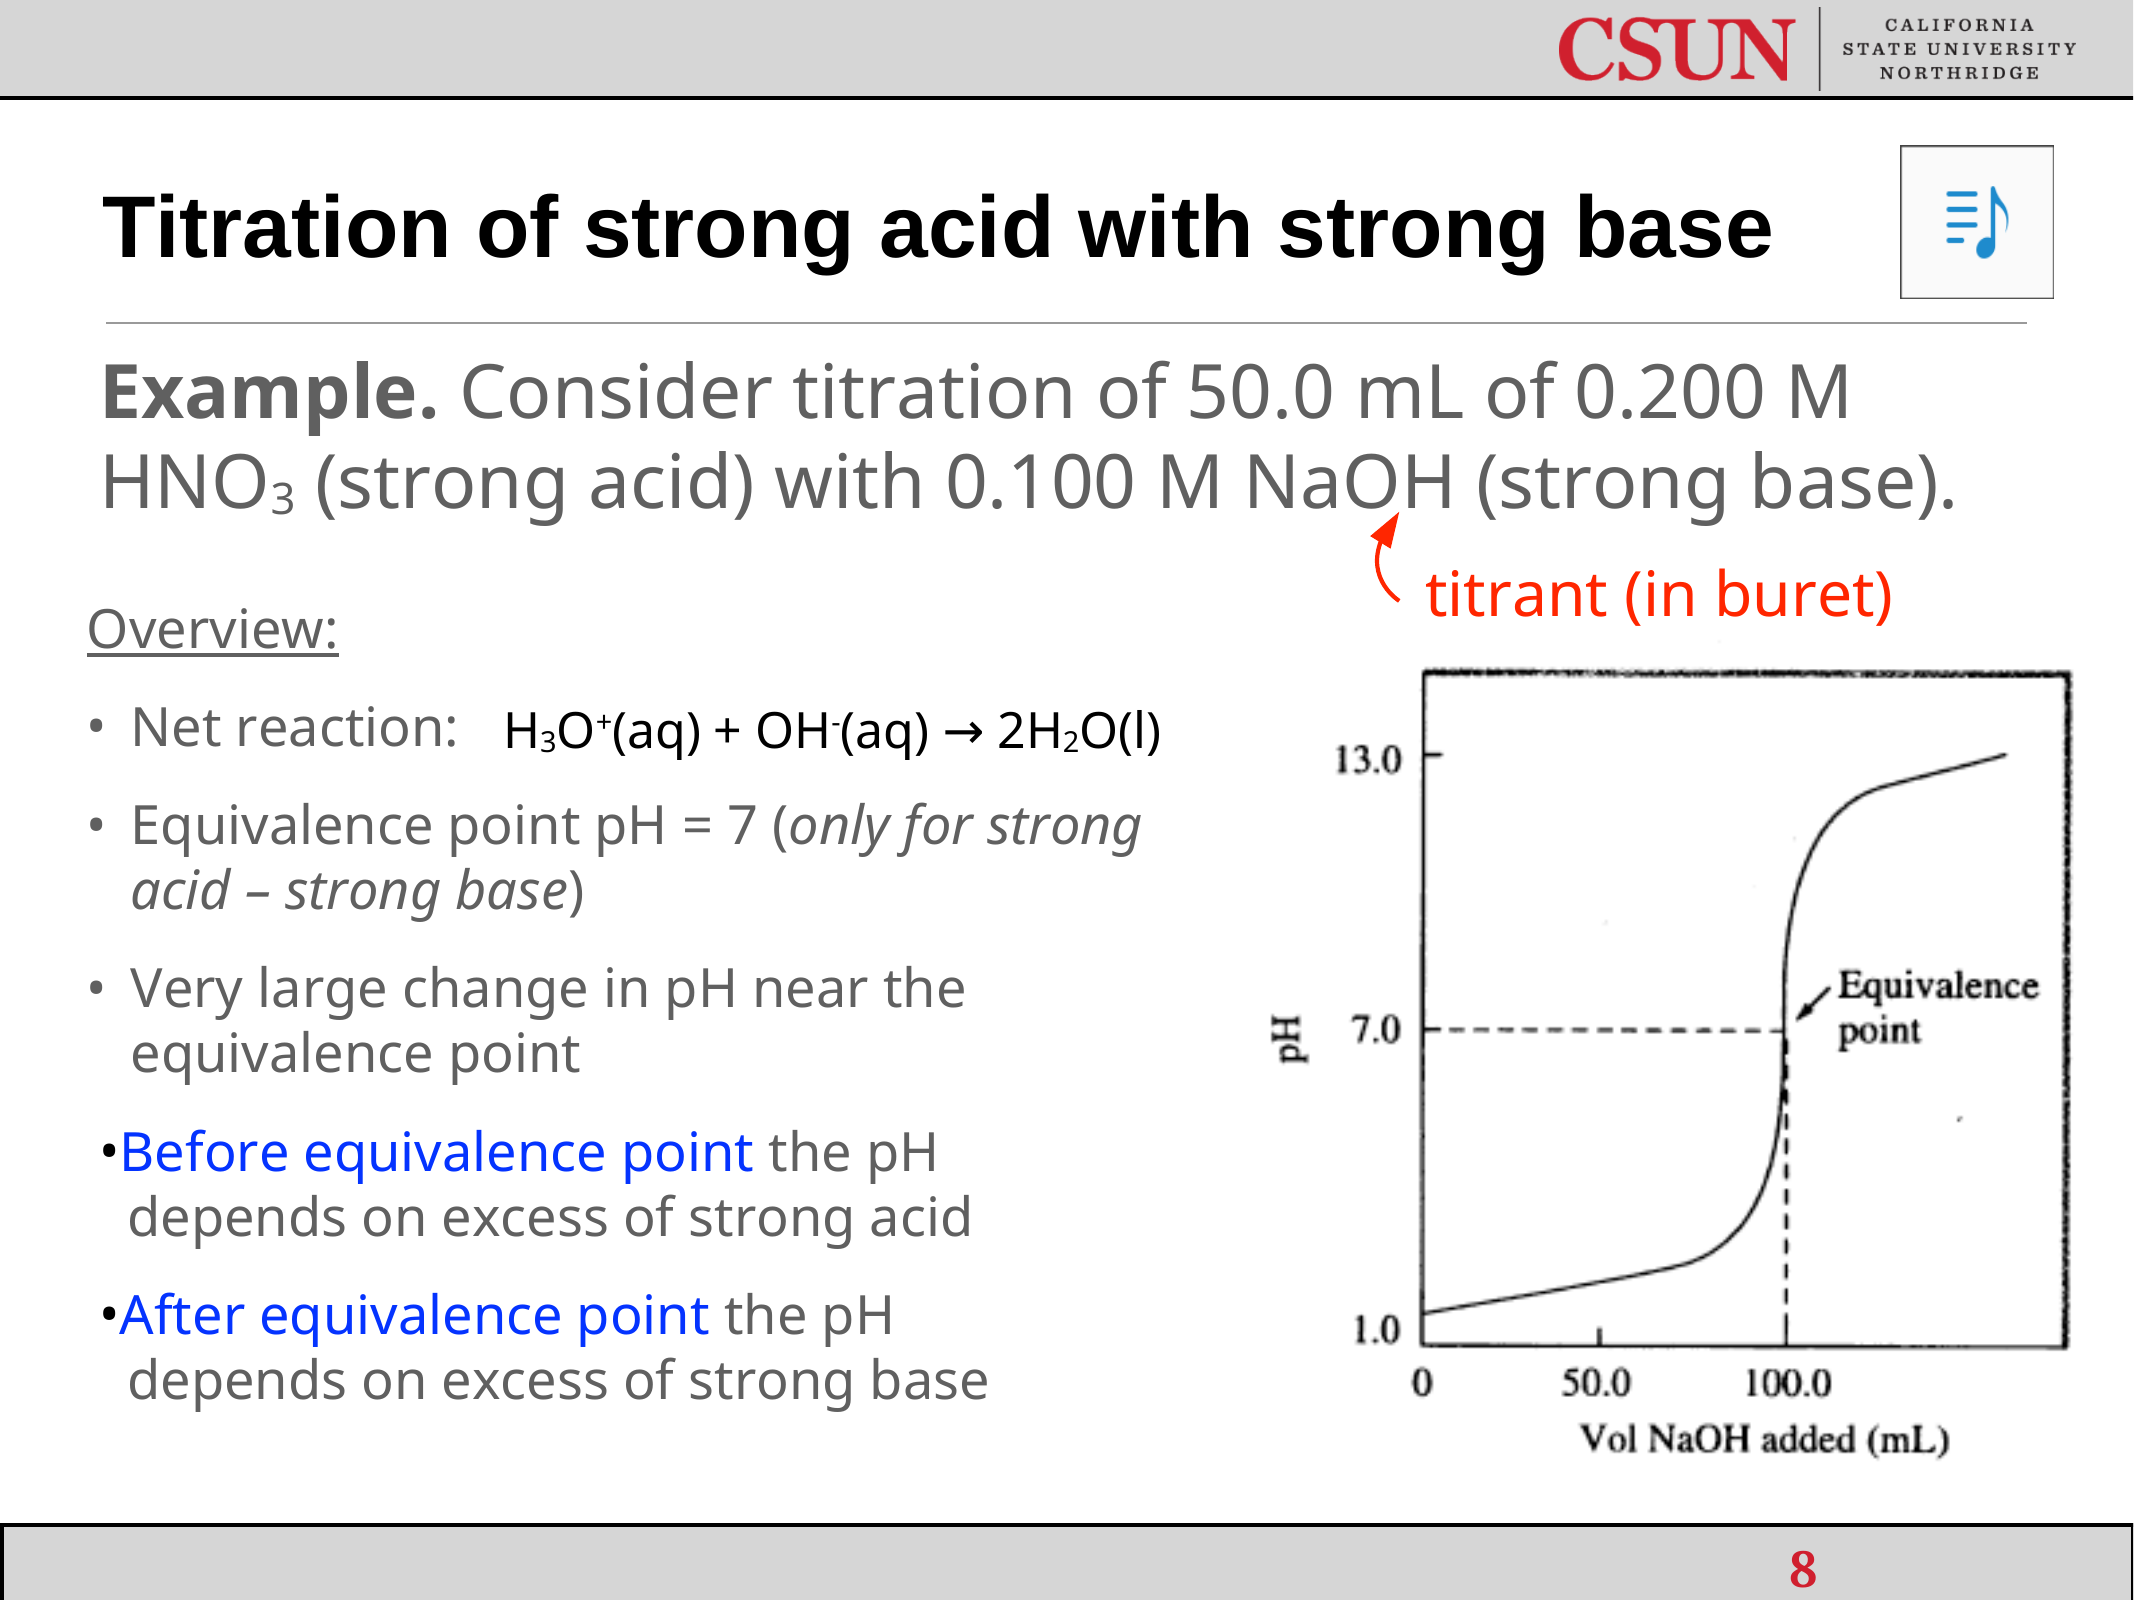

# Titration of strong acid with strong base
Example. Consider titration of 50.0 mL of 0.200 M HNO3 (strong acid) with 0.100 M NaOH (strong base).
titrant (in buret)
Overview:
Net reaction:
Equivalence point pH = 7 (only for strong acid – strong base)
Very large change in pH near the equivalence point
Before equivalence point the pH
 depends on excess of strong acid
After equivalence point the pH
 depends on excess of strong base
H3O+(aq) + OH-(aq) → 2H2O(l)
8